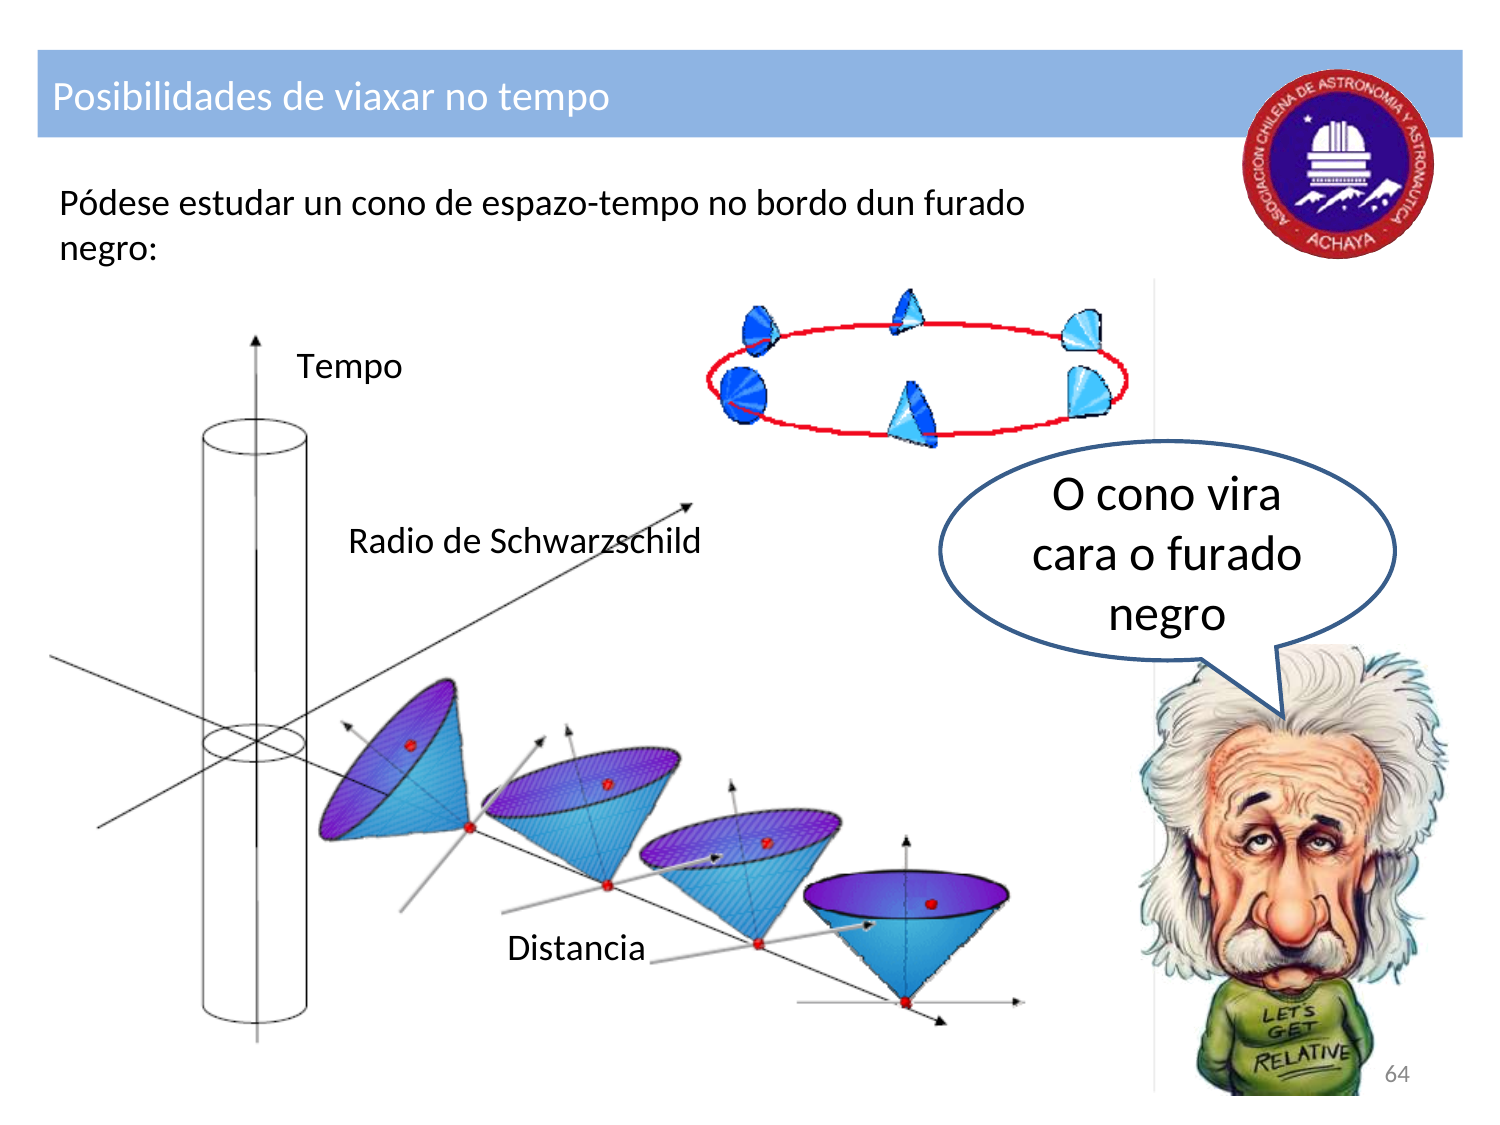

Posibilidades de viaxar no tempo
Pódese estudar un cono de espazo-tempo no bordo dun furado negro:
Tempo
O cono vira cara o furado negro
Radio de Schwarzschild
Distancia